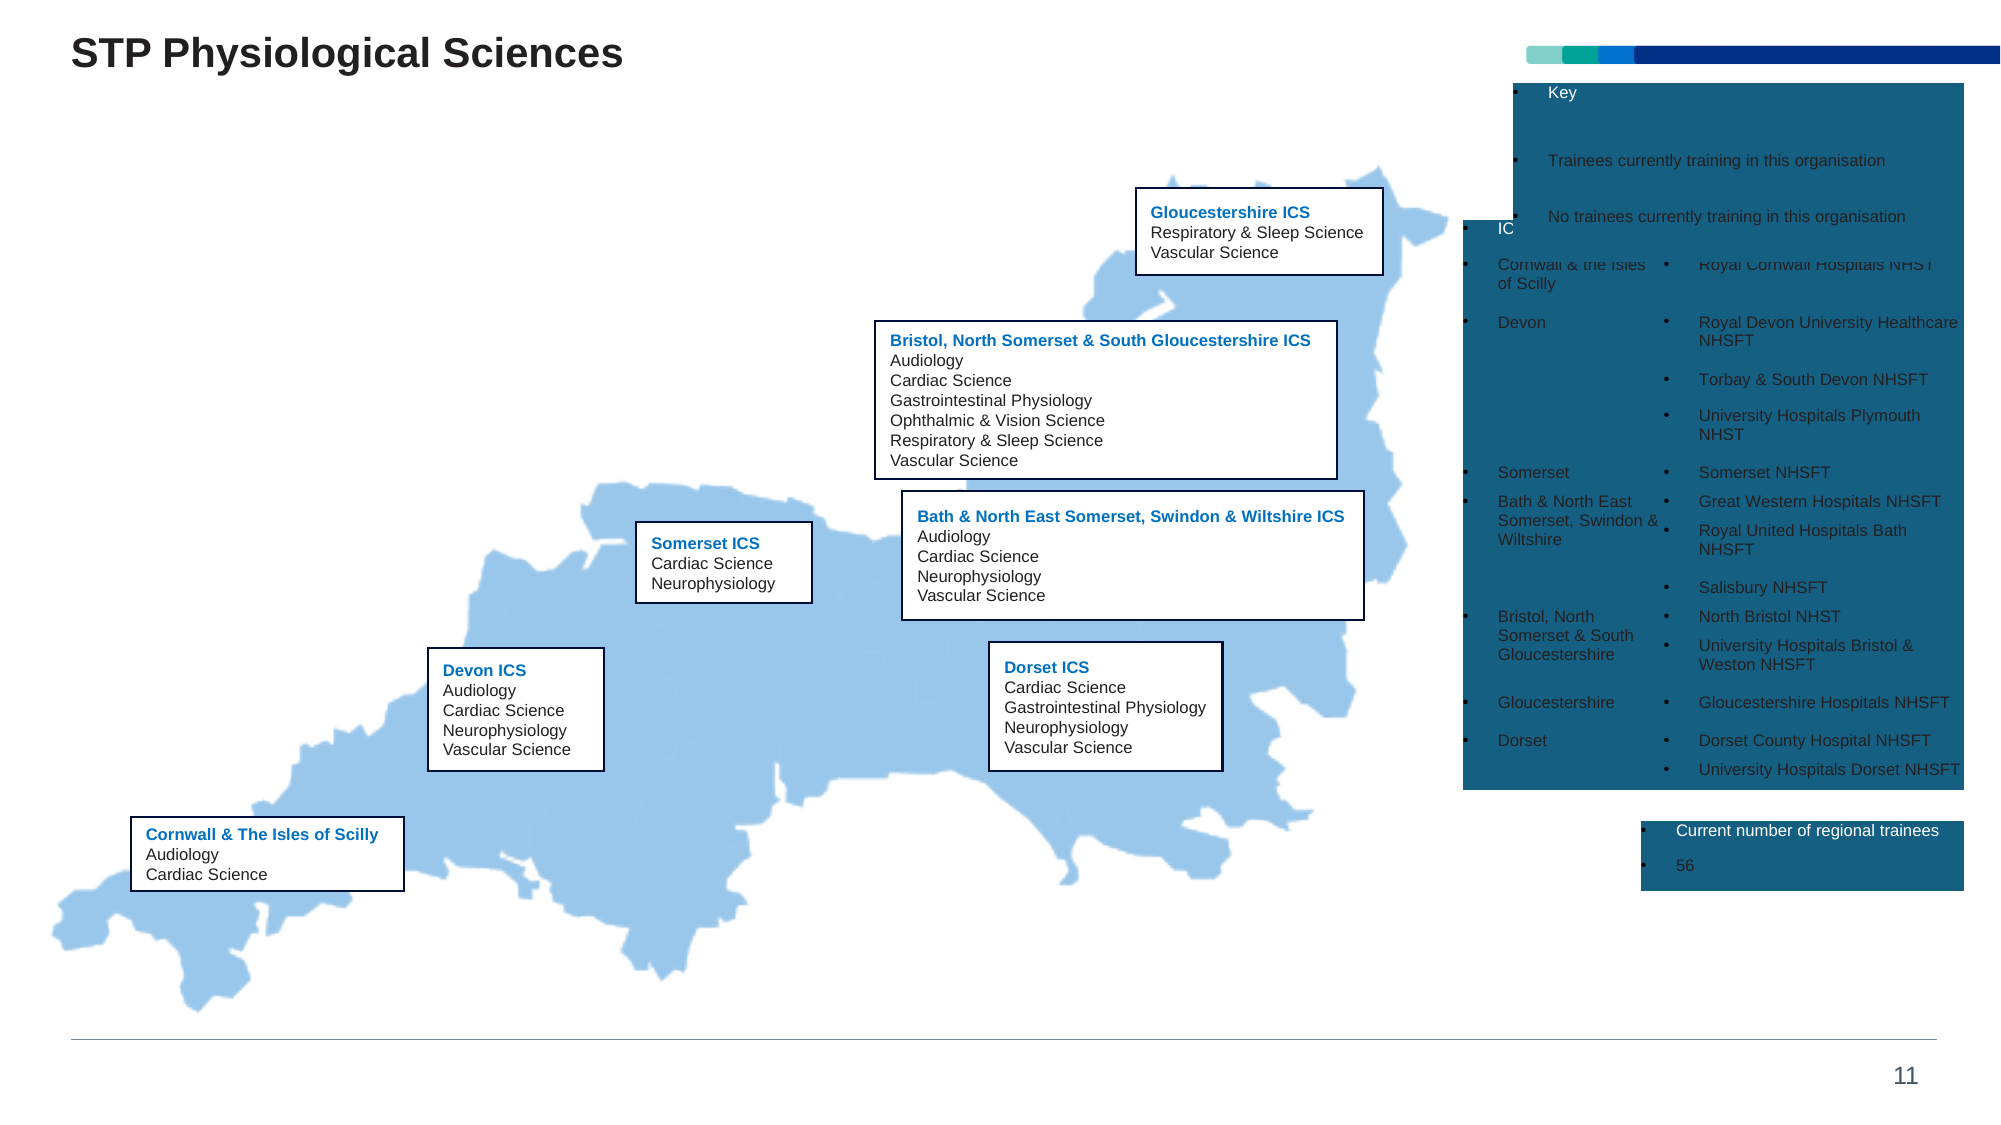

# STP Physiological Sciences
| Key | |
| --- | --- |
| Trainees currently training in this organisation | |
| No trainees currently training in this organisation | |
Gloucestershire ICS
Respiratory & Sleep Science
Vascular Science
| ICS | Organisation |
| --- | --- |
| Cornwall & the Isles of Scilly | Royal Cornwall Hospitals NHST |
| Devon | Royal Devon University Healthcare NHSFT |
| | Torbay & South Devon NHSFT |
| | University Hospitals Plymouth NHST |
| Somerset | Somerset NHSFT |
| Bath & North East Somerset, Swindon & Wiltshire | Great Western Hospitals NHSFT |
| | Royal United Hospitals Bath NHSFT |
| | Salisbury NHSFT |
| Bristol, North Somerset & South Gloucestershire | North Bristol NHST |
| | University Hospitals Bristol & Weston NHSFT |
| Gloucestershire | Gloucestershire Hospitals NHSFT |
| Dorset | Dorset County Hospital NHSFT |
| | University Hospitals Dorset NHSFT |
Bristol, North Somerset & South Gloucestershire ICS
Audiology
Cardiac Science
Gastrointestinal Physiology
Ophthalmic & Vision Science
Respiratory & Sleep Science
Vascular Science
Bath & North East Somerset, Swindon & Wiltshire ICS
Audiology
Cardiac Science
Neurophysiology
Vascular Science
Somerset ICS
Cardiac Science
Neurophysiology
Dorset ICS
Cardiac Science
Gastrointestinal Physiology
Neurophysiology
Vascular Science
Devon ICS
Audiology
Cardiac Science
Neurophysiology
Vascular Science
Cornwall & The Isles of Scilly
Audiology
Cardiac Science
| Current number of regional trainees |
| --- |
| 56 |